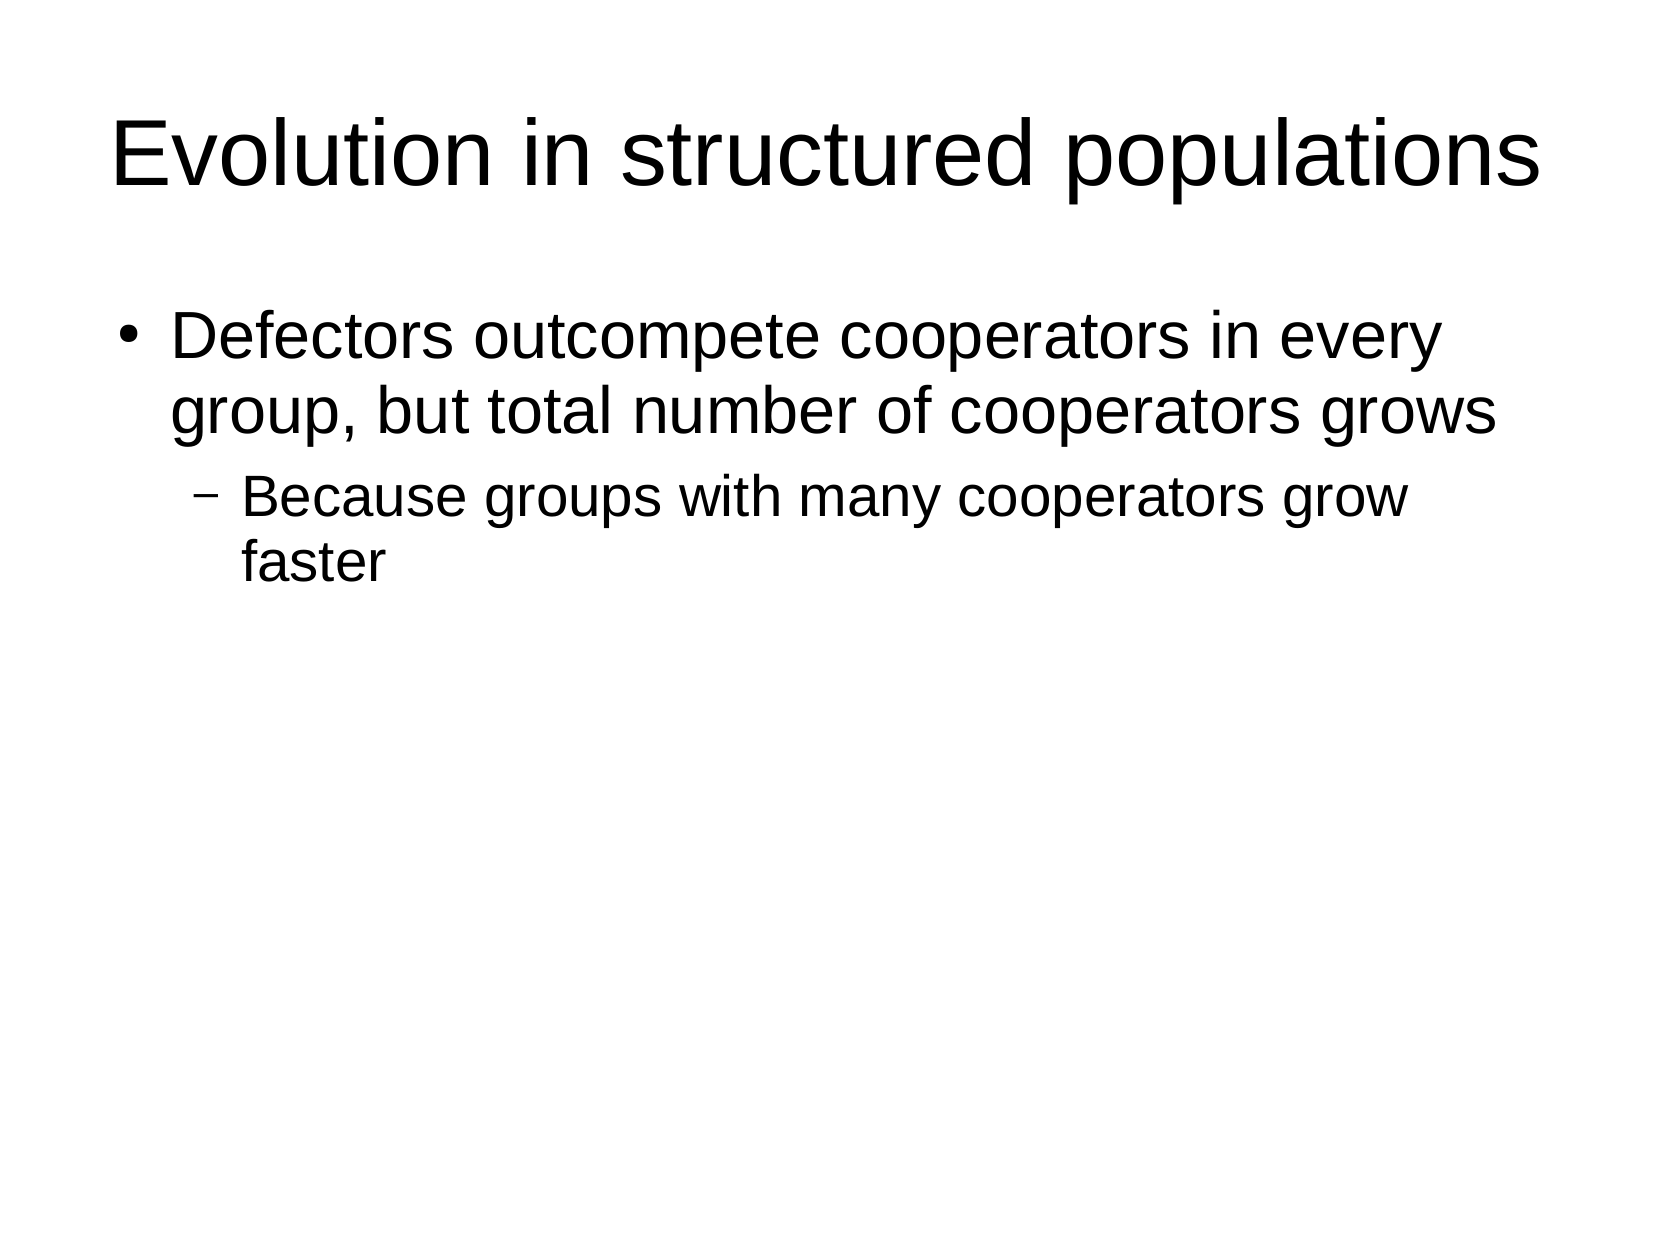

# Evolution in structured populations
Defectors outcompete cooperators in every group, but total number of cooperators grows
Because groups with many cooperators grow faster